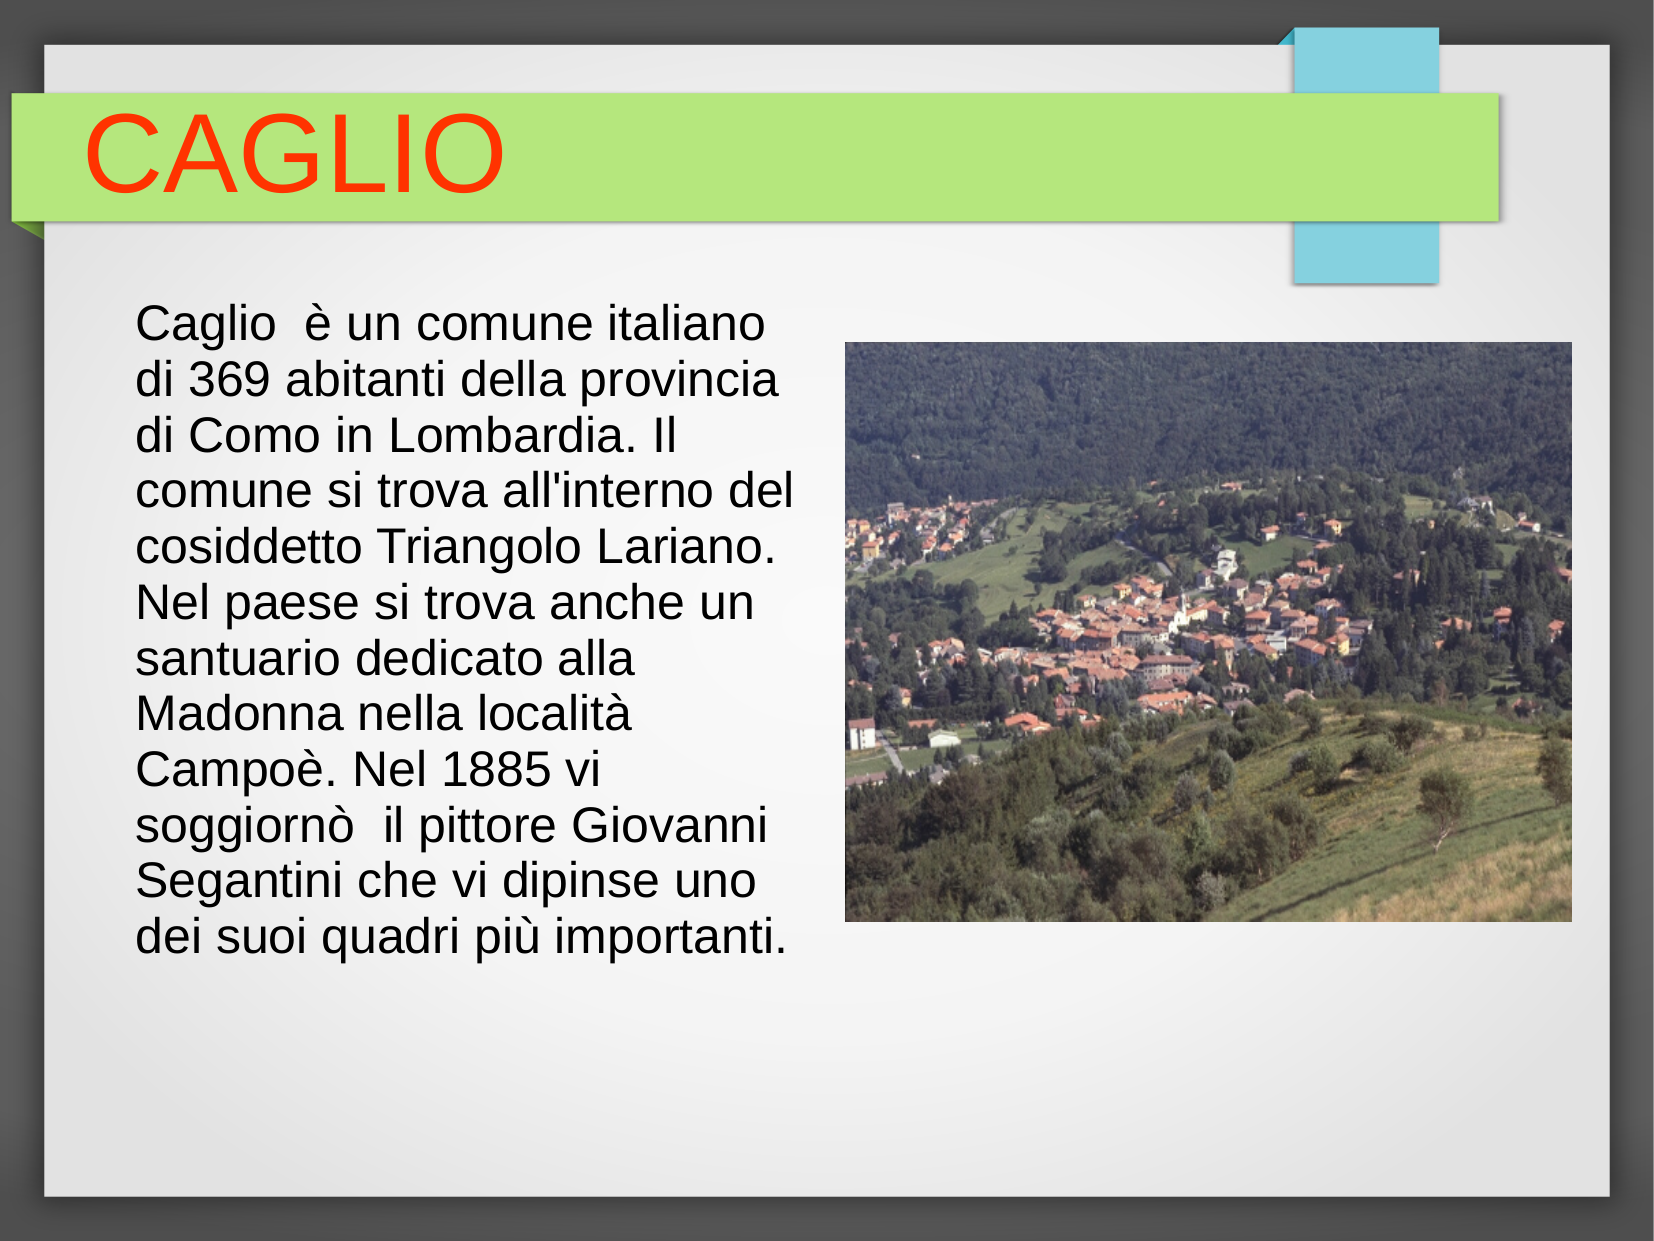

# CAGLIO
Caglio è un comune italiano di 369 abitanti della provincia di Como in Lombardia. Il comune si trova all'interno del cosiddetto Triangolo Lariano. Nel paese si trova anche un santuario dedicato alla Madonna nella località Campoè. Nel 1885 vi soggiornò il pittore Giovanni Segantini che vi dipinse uno dei suoi quadri più importanti.